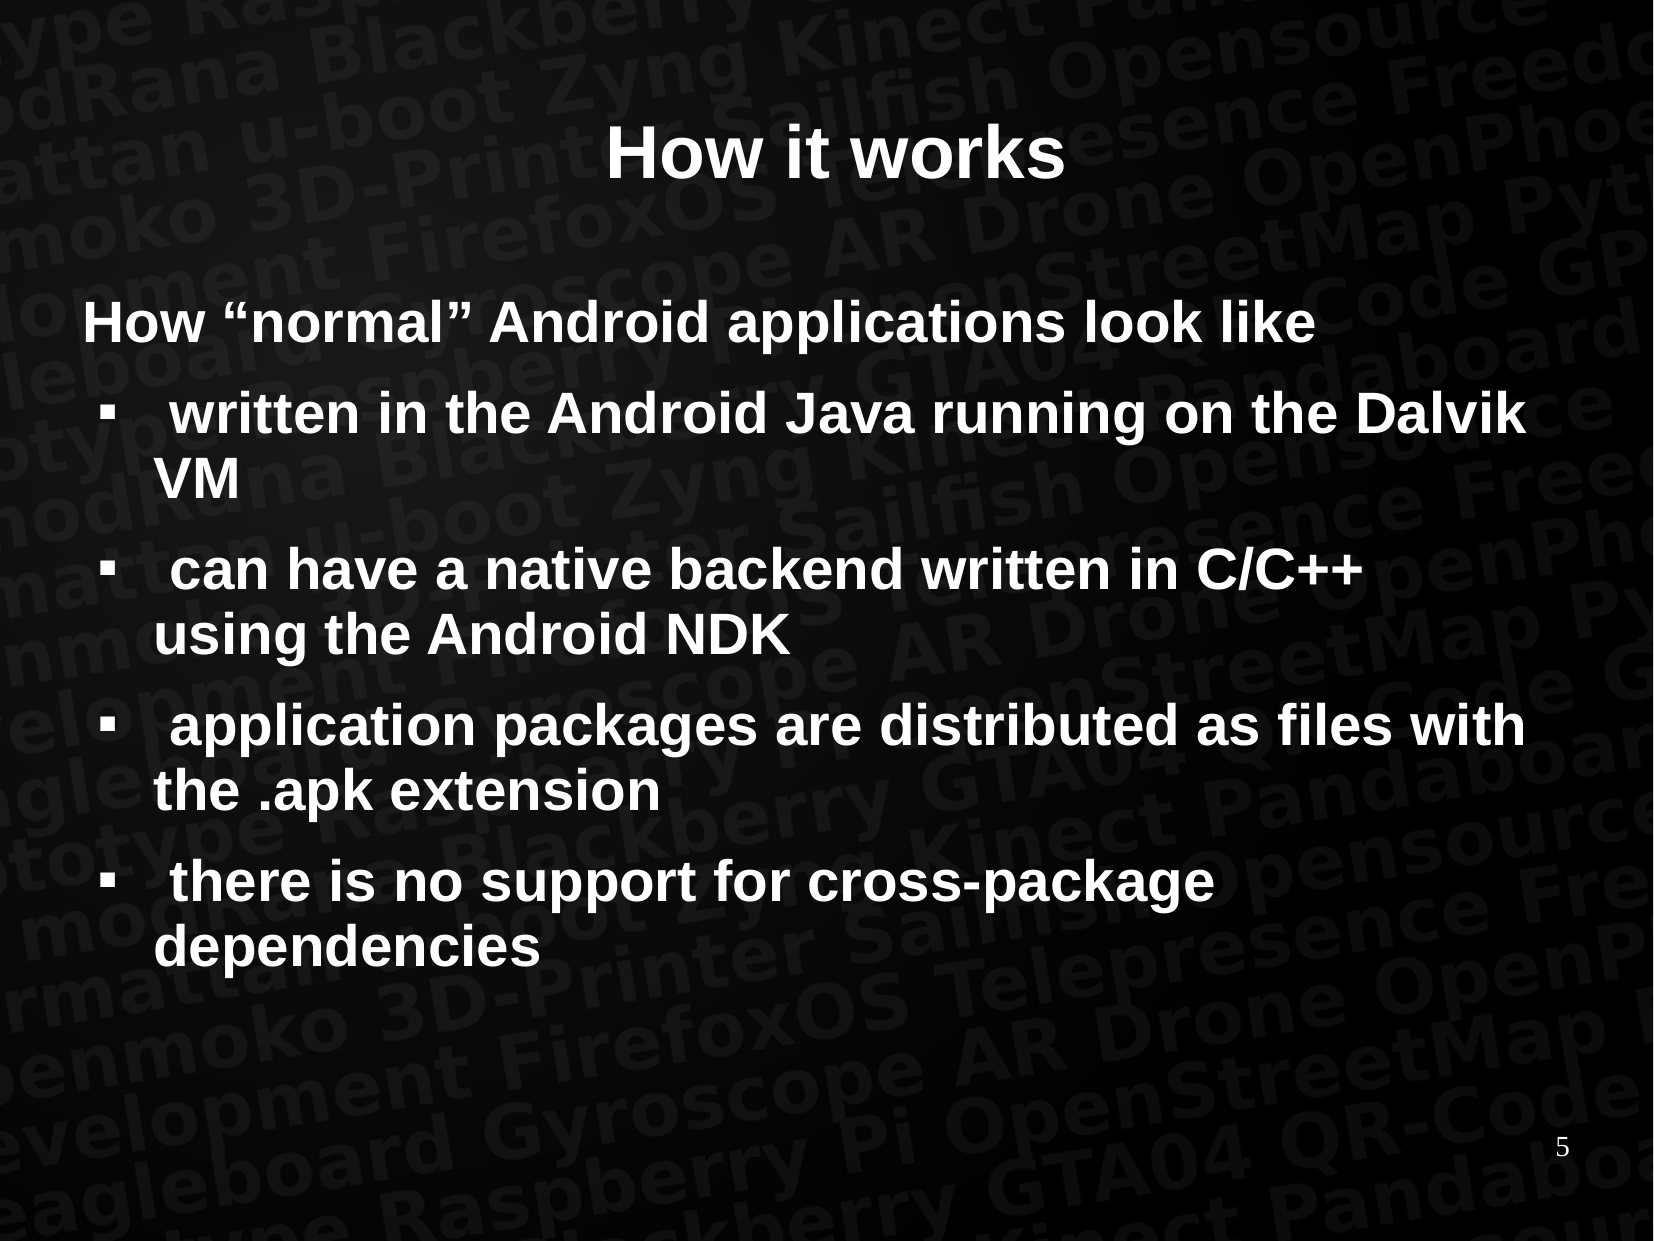

# How it works
How “normal” Android applications look like
 written in the Android Java running on the Dalvik VM
 can have a native backend written in C/C++ using the Android NDK
 application packages are distributed as files with the .apk extension
 there is no support for cross-package dependencies
5